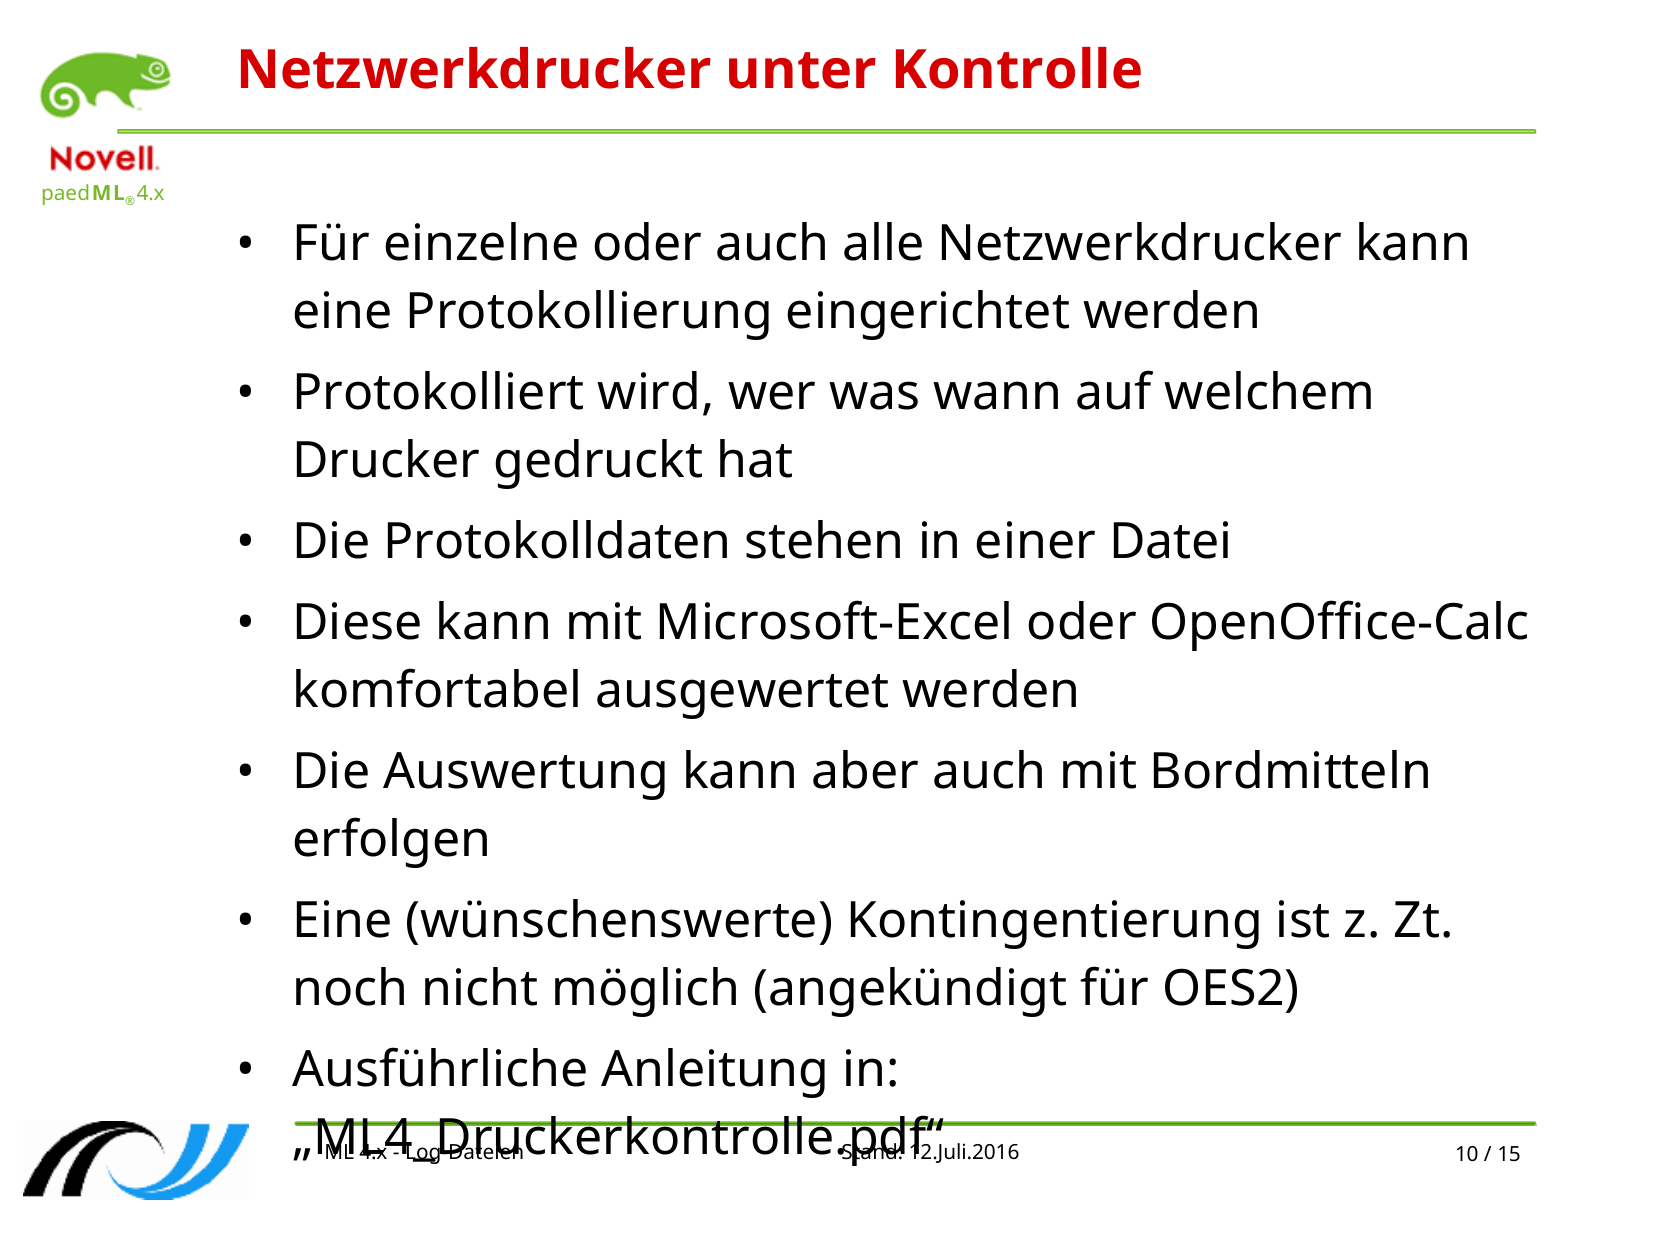

# Netzwerkdrucker unter Kontrolle
Für einzelne oder auch alle Netzwerkdrucker kann eine Protokollierung eingerichtet werden
Protokolliert wird, wer was wann auf welchem Drucker gedruckt hat
Die Protokolldaten stehen in einer Datei
Diese kann mit Microsoft-Excel oder OpenOffice-Calc komfortabel ausgewertet werden
Die Auswertung kann aber auch mit Bordmitteln erfolgen
Eine (wünschenswerte) Kontingentierung ist z. Zt. noch nicht möglich (angekündigt für OES2)
Ausführliche Anleitung in: „ML4_Druckerkontrolle.pdf“
ML 4.x - Log-Dateien
12.Juli.2016
10